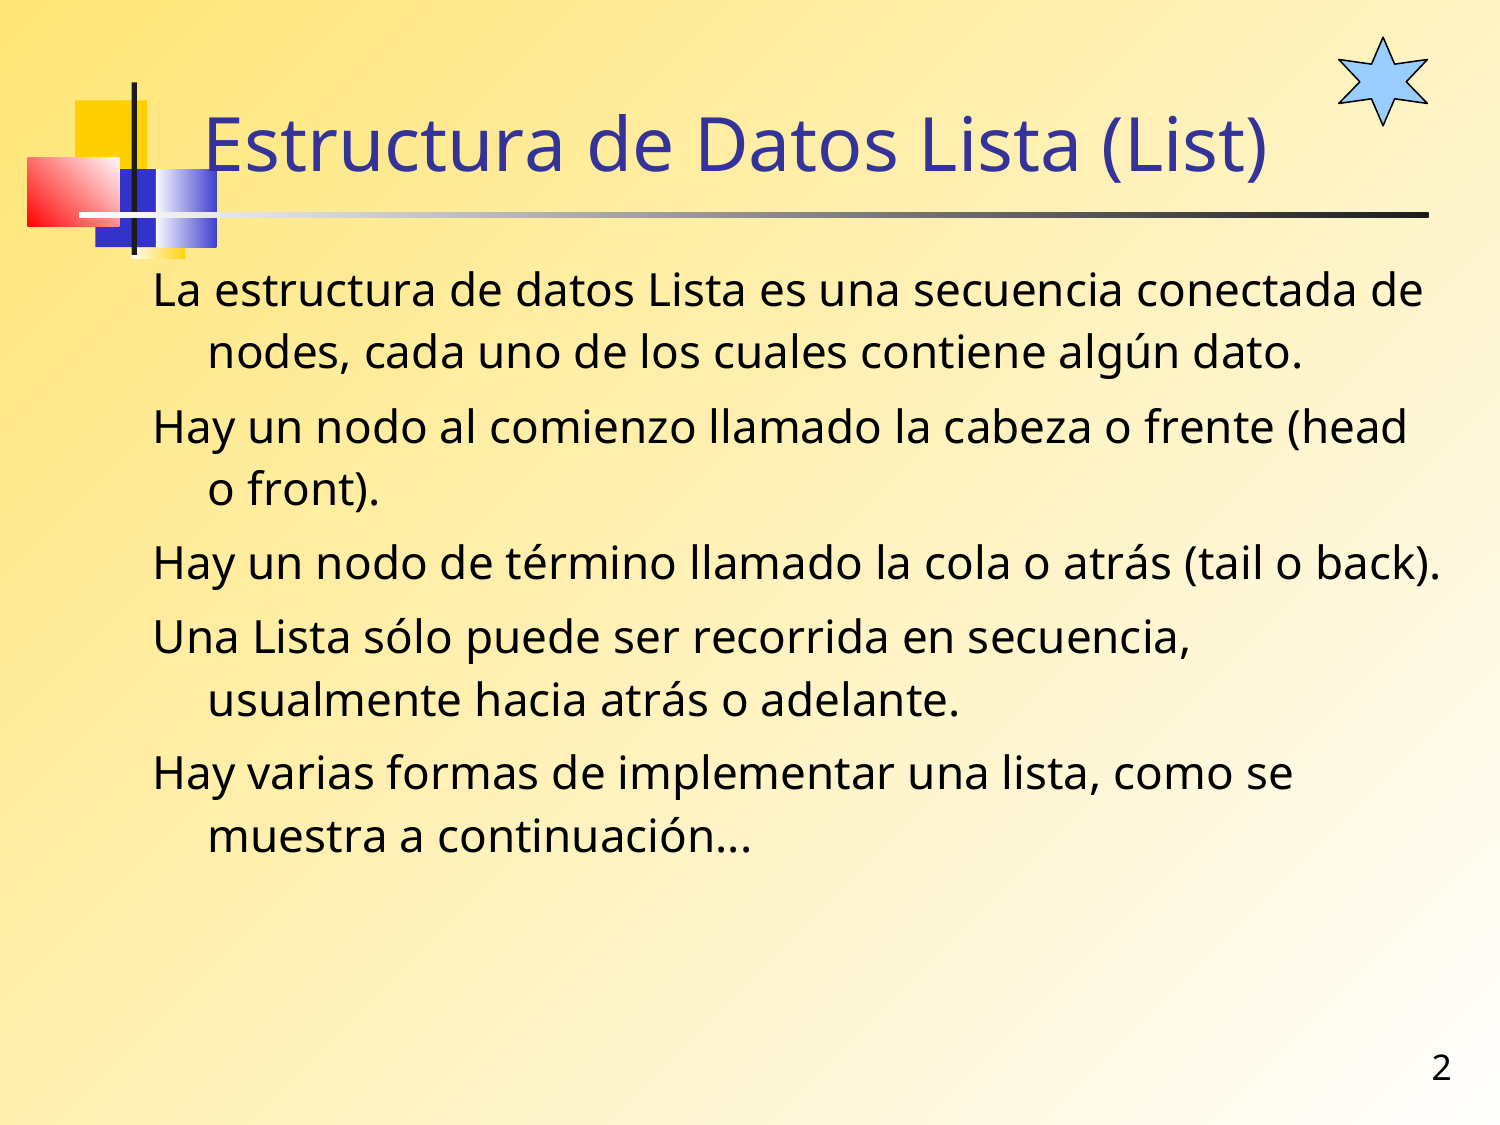

# Estructura de Datos Lista (List)‏
La estructura de datos Lista es una secuencia conectada de nodes, cada uno de los cuales contiene algún dato.
Hay un nodo al comienzo llamado la cabeza o frente (head o front).
Hay un nodo de término llamado la cola o atrás (tail o back).
Una Lista sólo puede ser recorrida en secuencia, usualmente hacia atrás o adelante.
Hay varias formas de implementar una lista, como se muestra a continuación...
2